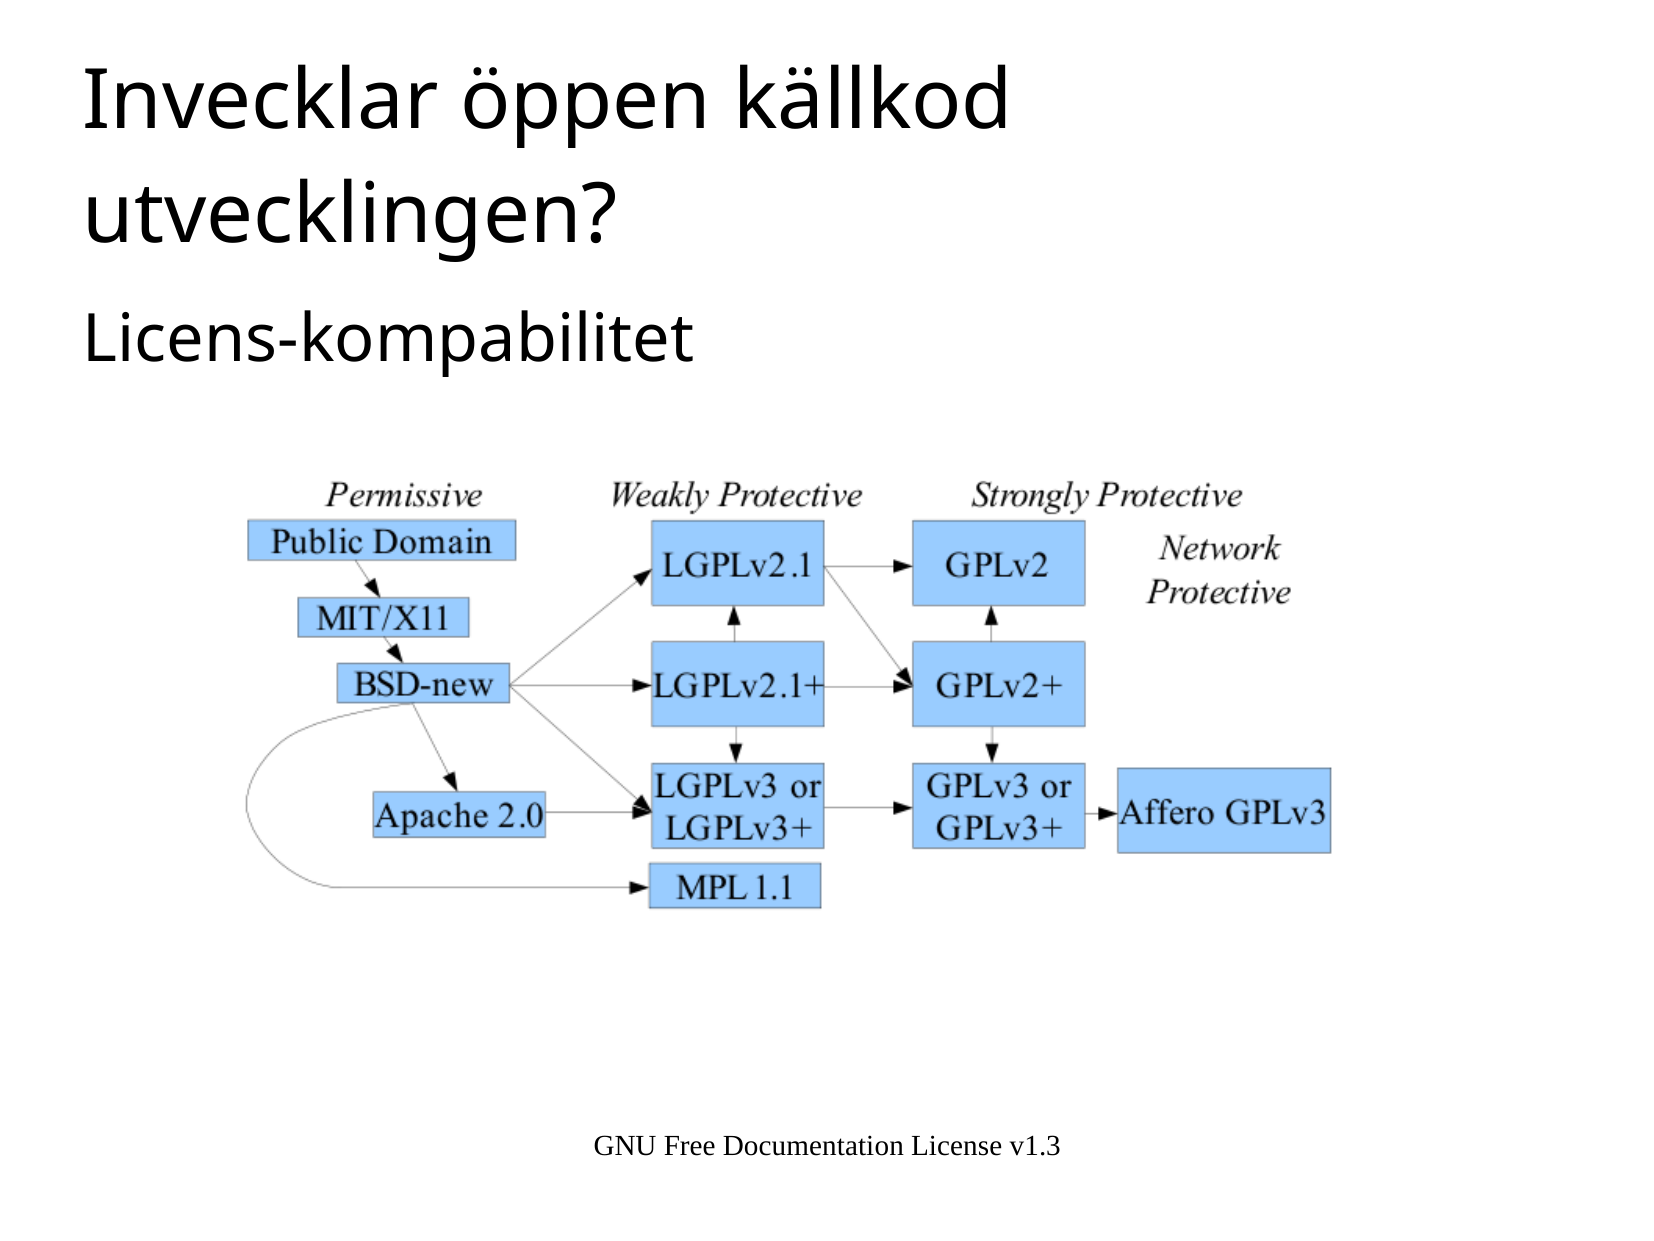

# Invecklar öppen källkod utvecklingen?
Licens-kompabilitet
GNU Free Documentation License v1.3